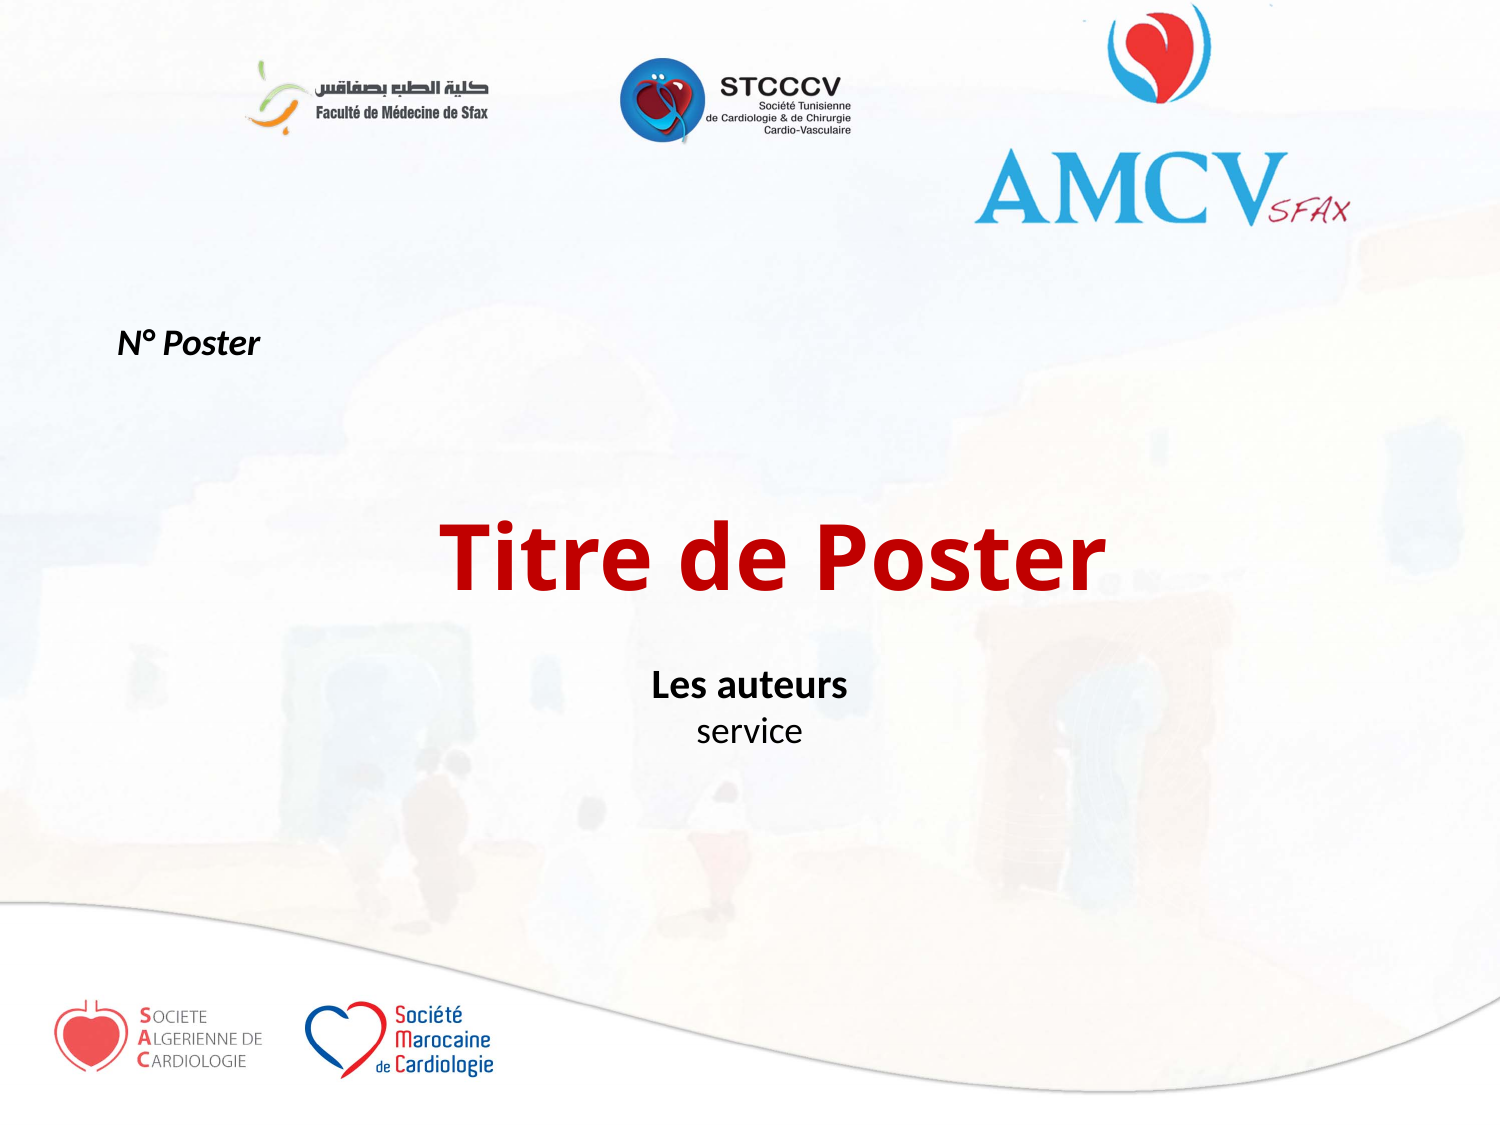

N° Poster
 Titre de Poster
Les auteurs
service